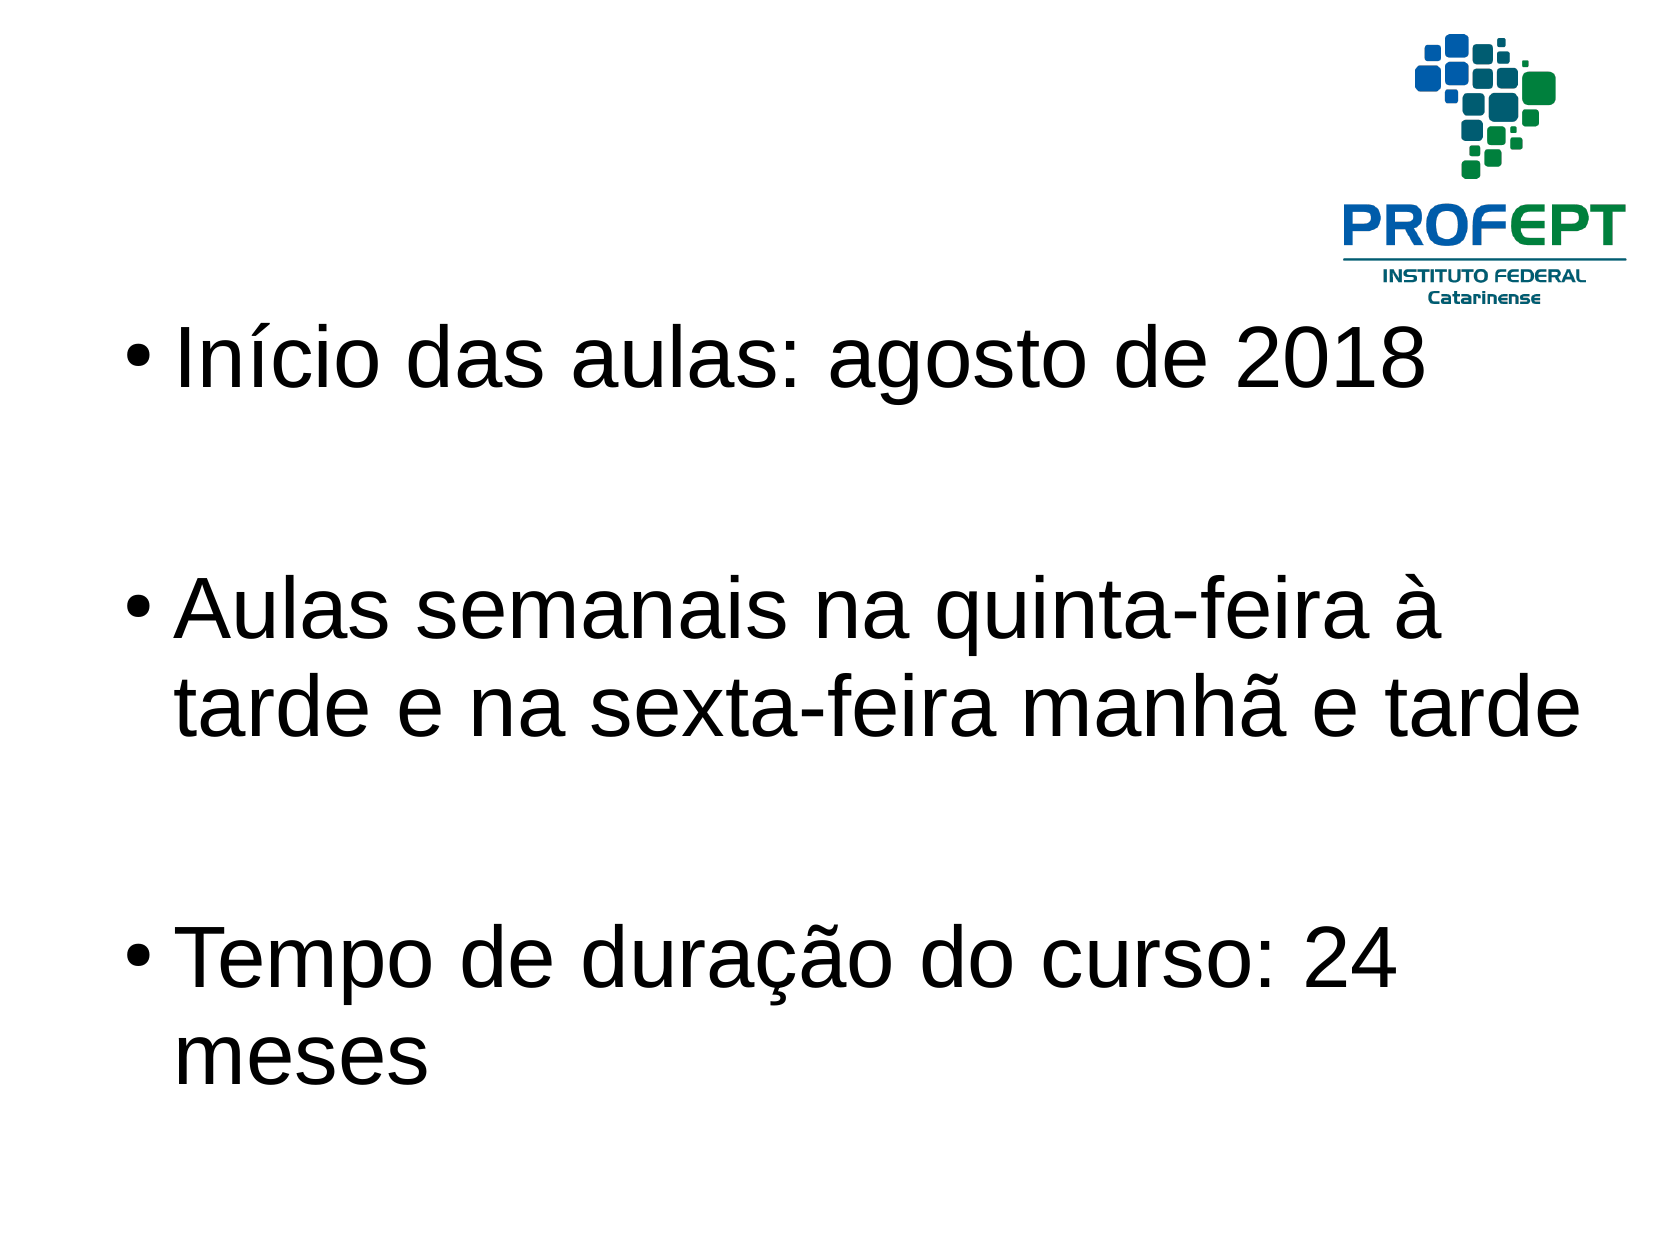

#
Início das aulas: agosto de 2018
Aulas semanais na quinta-feira à tarde e na sexta-feira manhã e tarde
Tempo de duração do curso: 24 meses